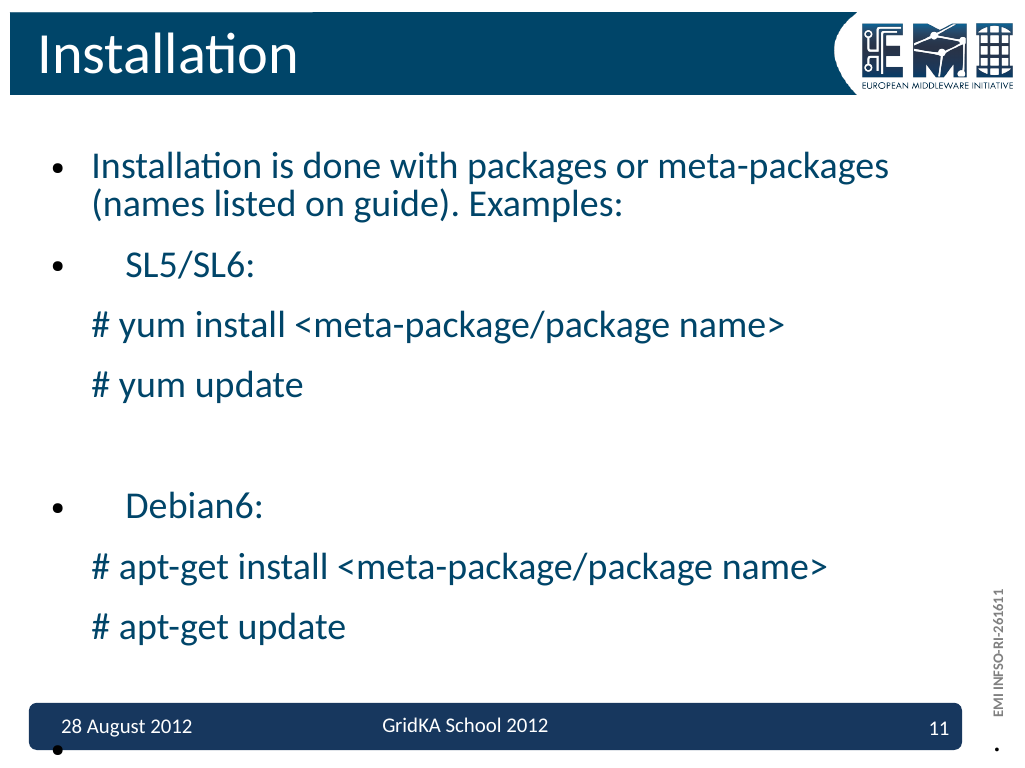

# Installation
Installation is done with packages or meta-packages (names listed on guide). Examples:
 SL5/SL6:
# yum install <meta-package/package name>
# yum update
 Debian6:
# apt-get install <meta-package/package name>
# apt-get update
GridKA School 2012
11